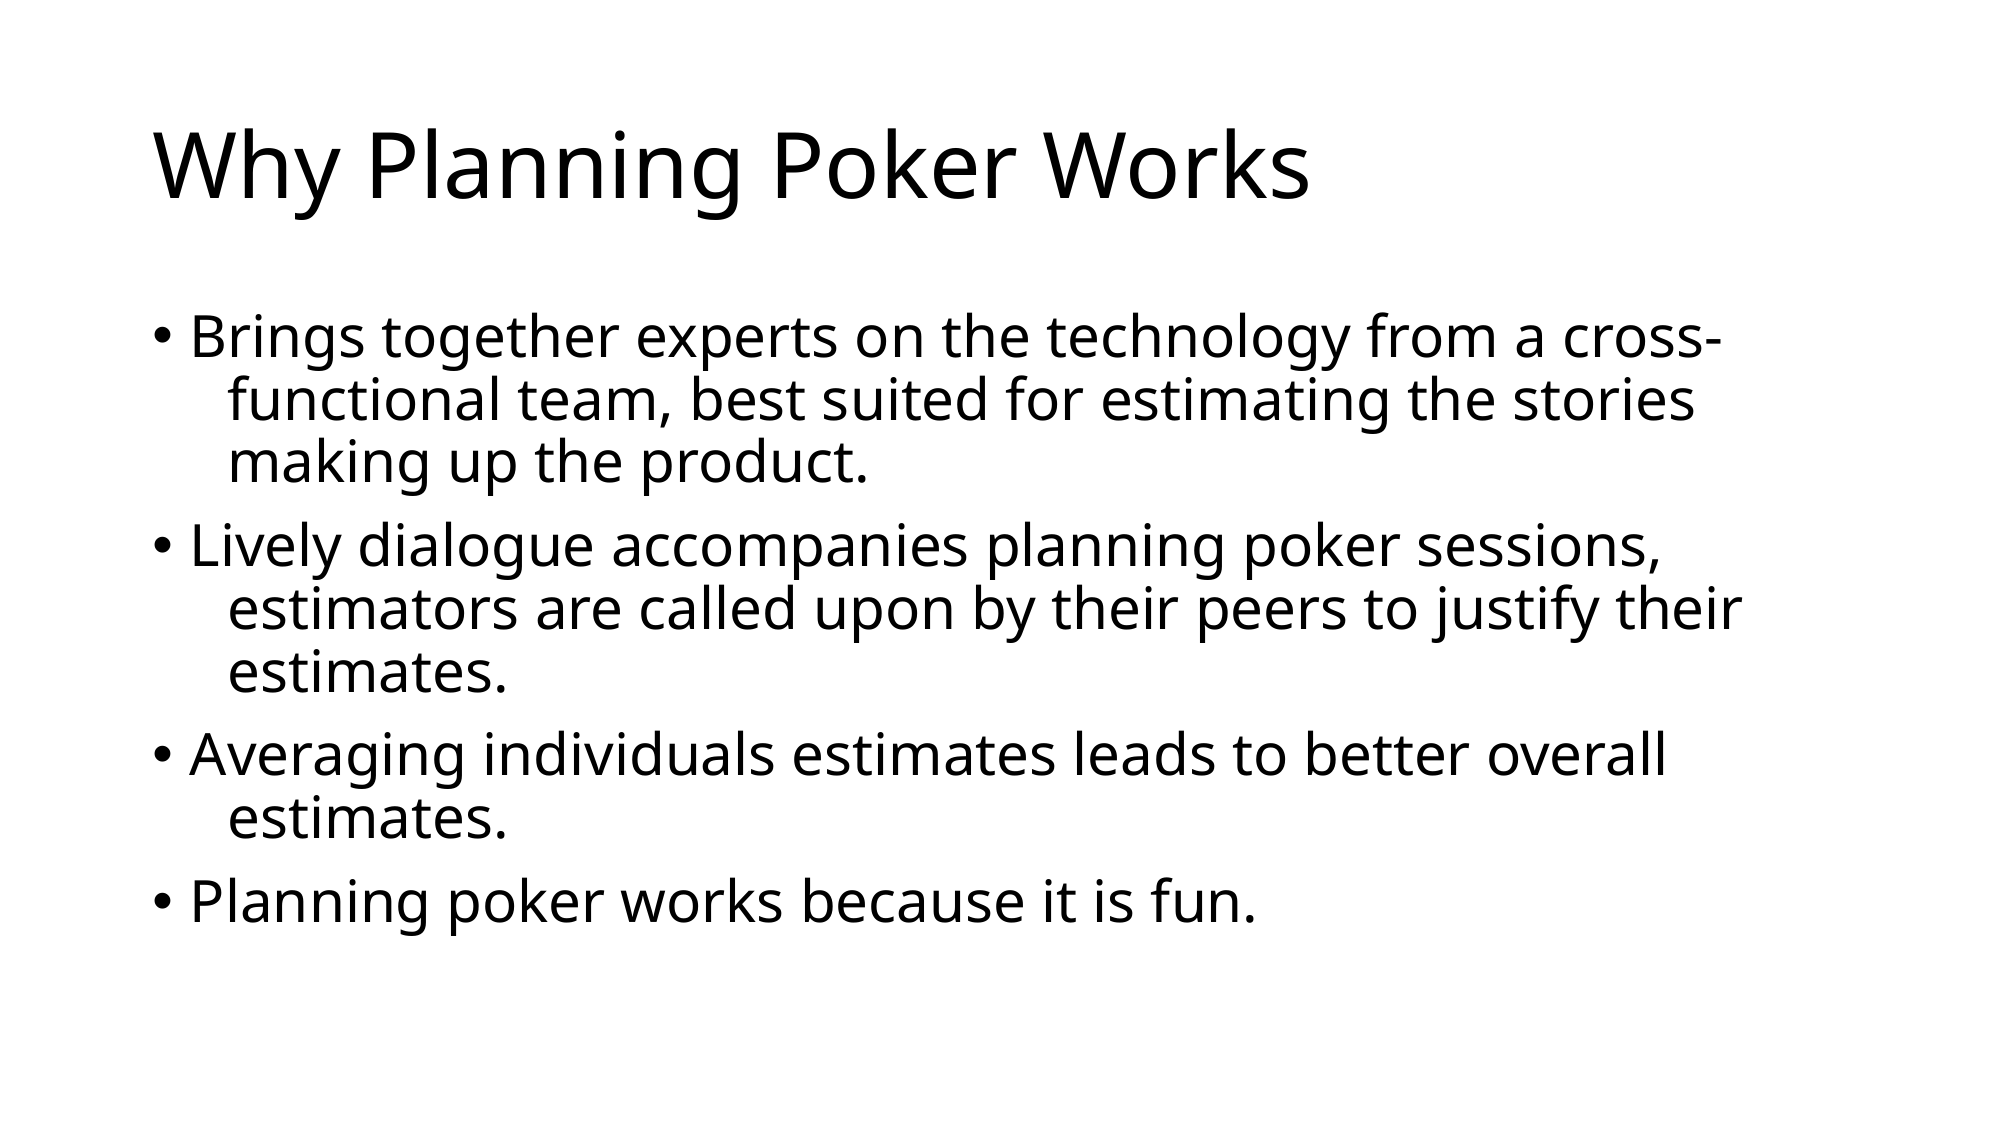

# Why Planning Poker Works
Brings together experts on the technology from a cross-functional team, best suited for estimating the stories making up the product.
Lively dialogue accompanies planning poker sessions, estimators are called upon by their peers to justify their estimates.
Averaging individuals estimates leads to better overall estimates.
Planning poker works because it is fun.